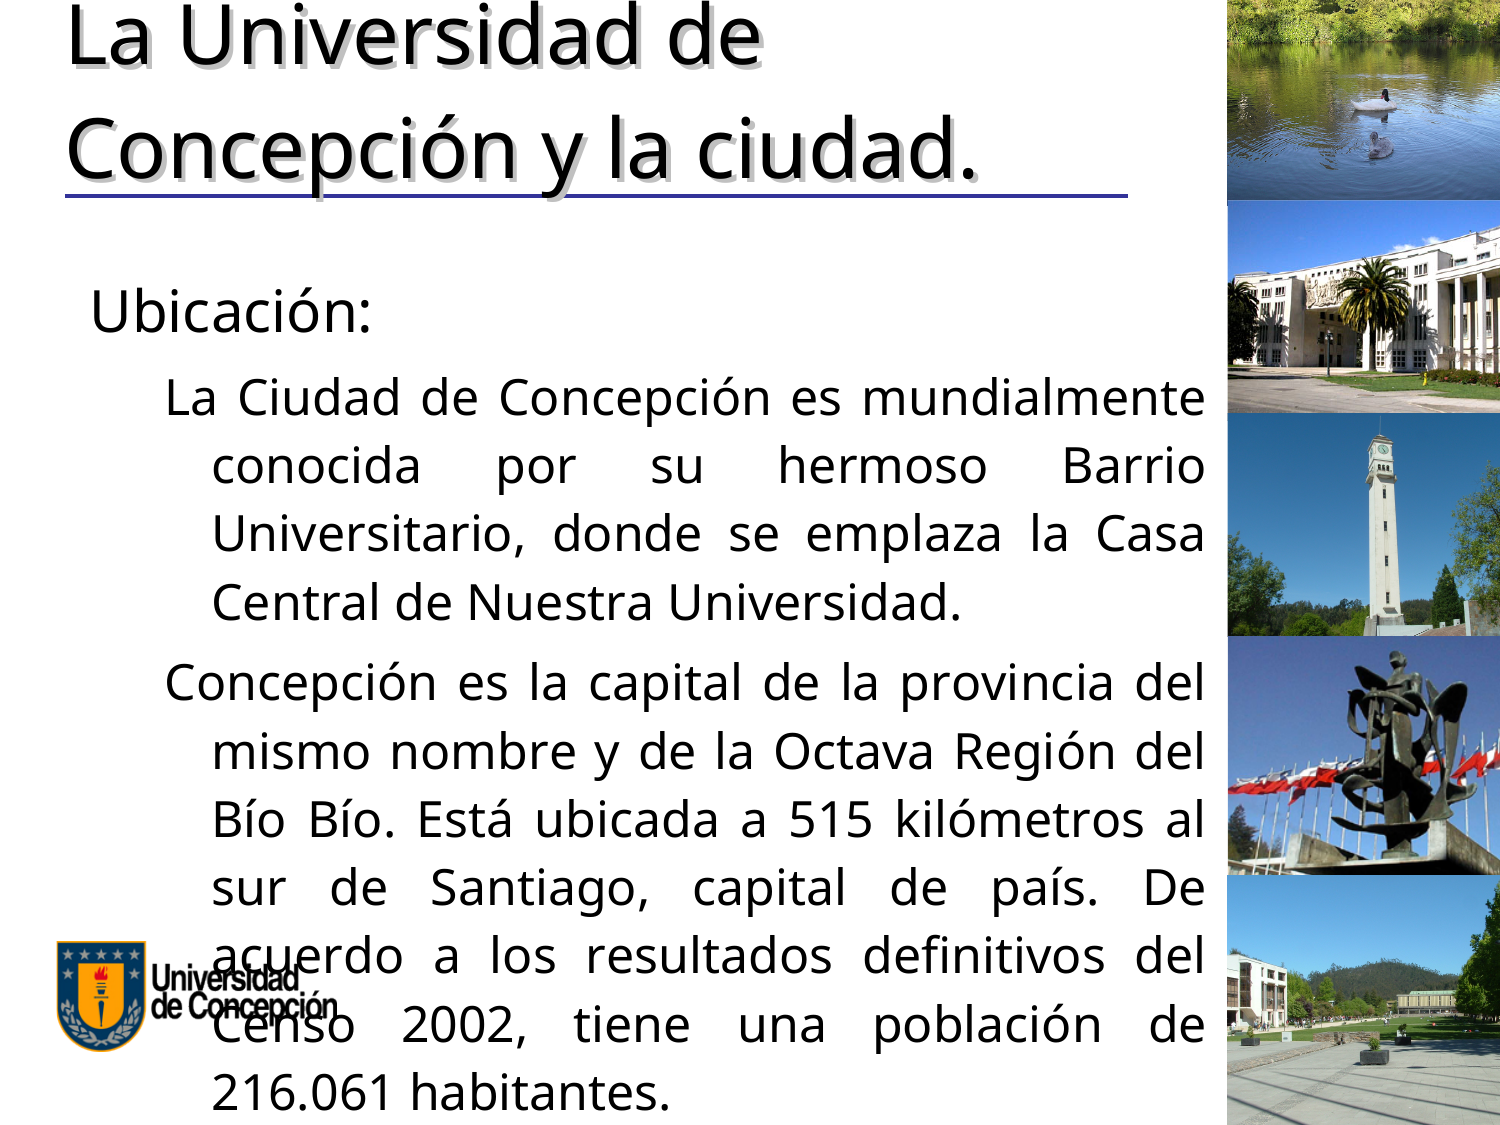

# La Universidad de Concepción y la ciudad.
Ubicación:
La Ciudad de Concepción es mundialmente conocida por su hermoso Barrio Universitario, donde se emplaza la Casa Central de Nuestra Universidad.
Concepción es la capital de la provincia del mismo nombre y de la Octava Región del Bío Bío. Está ubicada a 515 kilómetros al sur de Santiago, capital de país. De acuerdo a los resultados definitivos del Censo 2002, tiene una población de 216.061 habitantes.